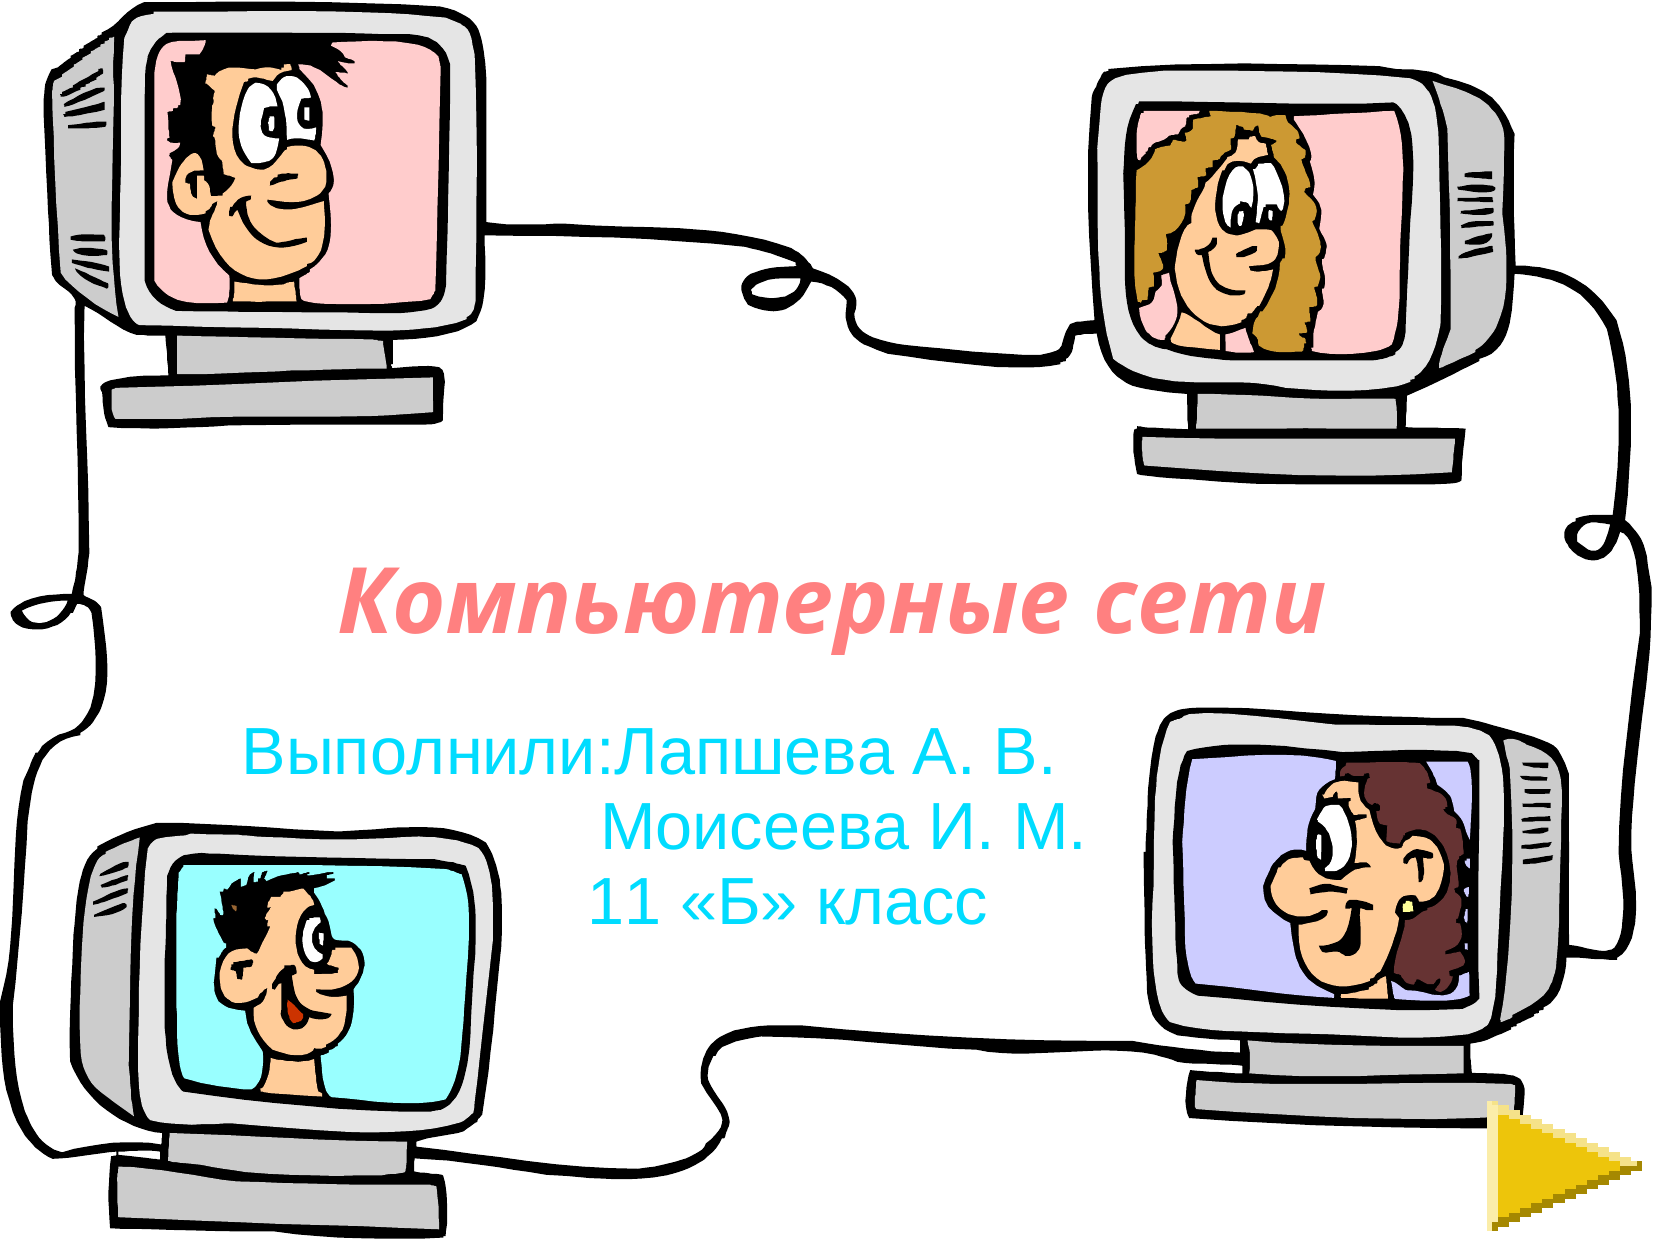

# Компьютерные сети
Выполнили:Лапшева А. В.
 Моисеева И. М.
 11 «Б» класс